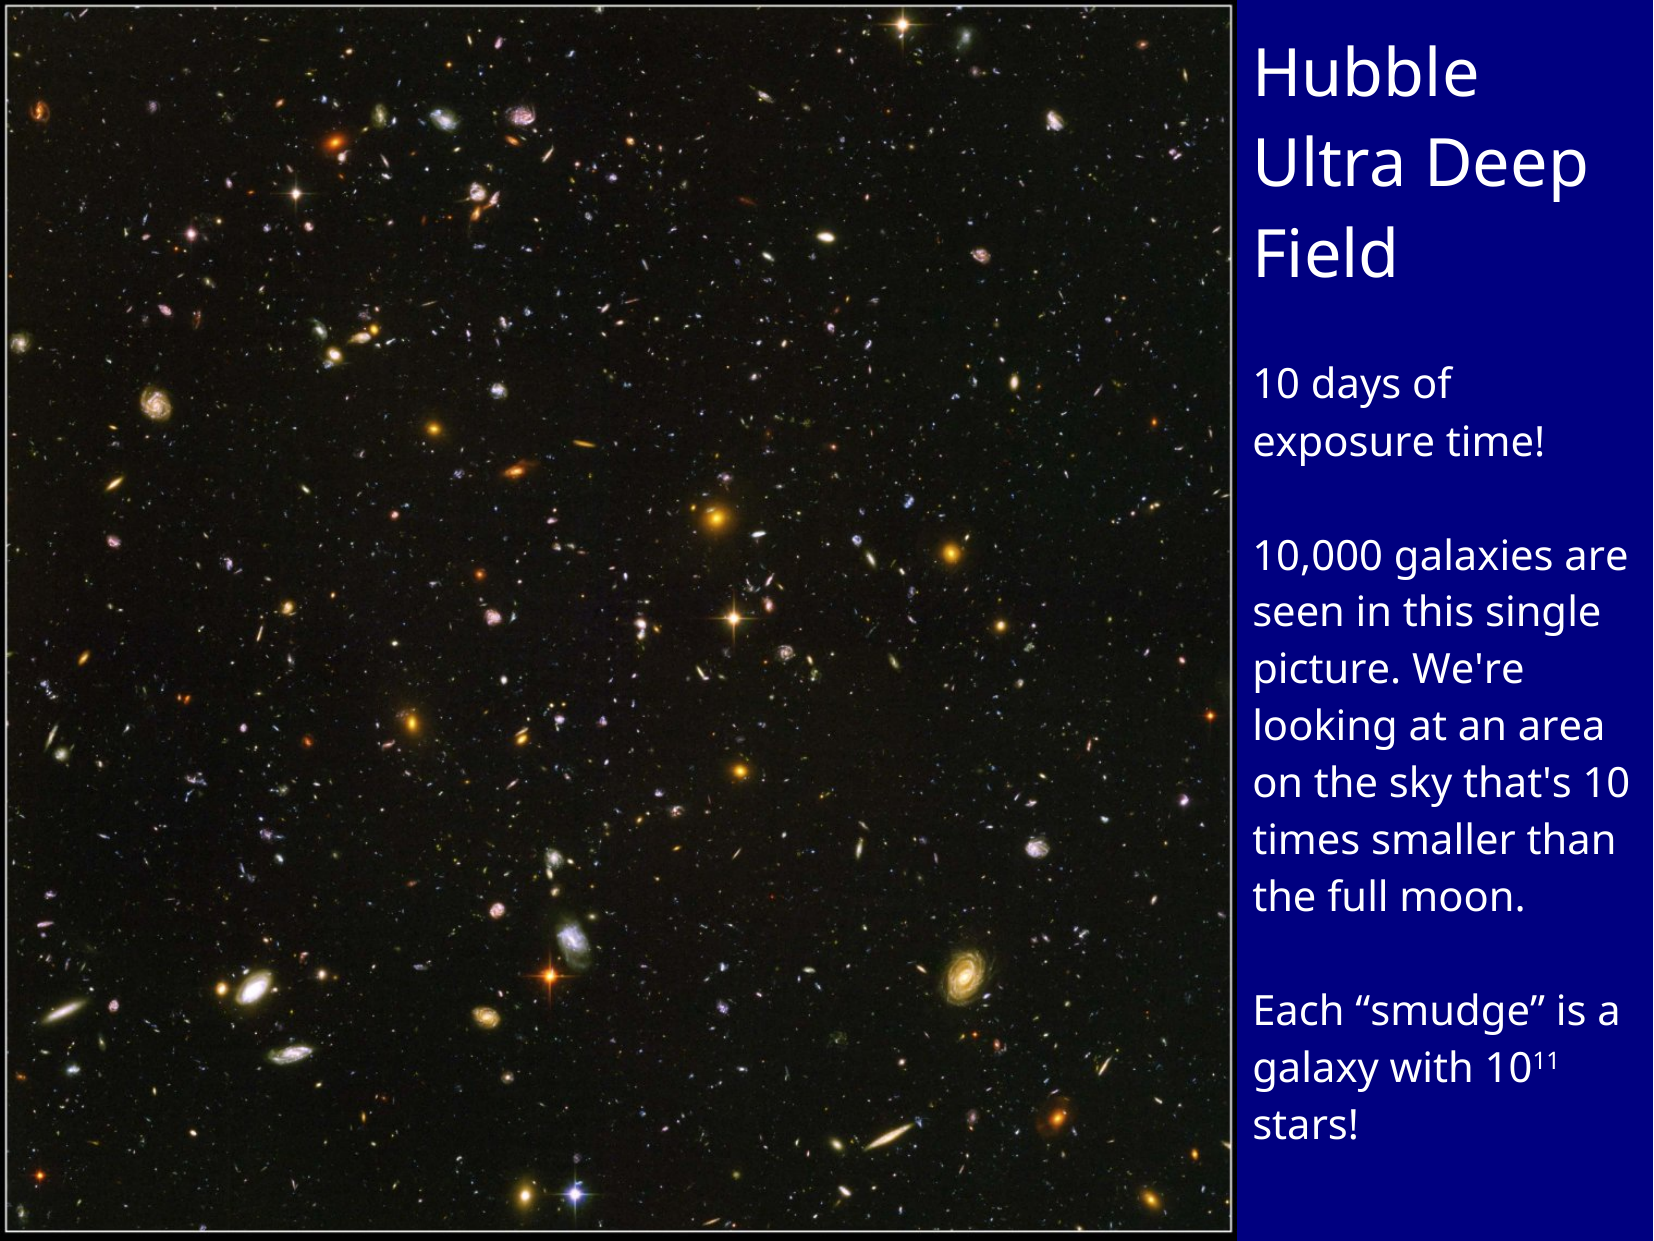

Hubble Ultra Deep Field
10 days of exposure time!
10,000 galaxies are seen in this single picture. We're looking at an area on the sky that's 10 times smaller than the full moon.
Each “smudge” is a galaxy with 1011 stars!